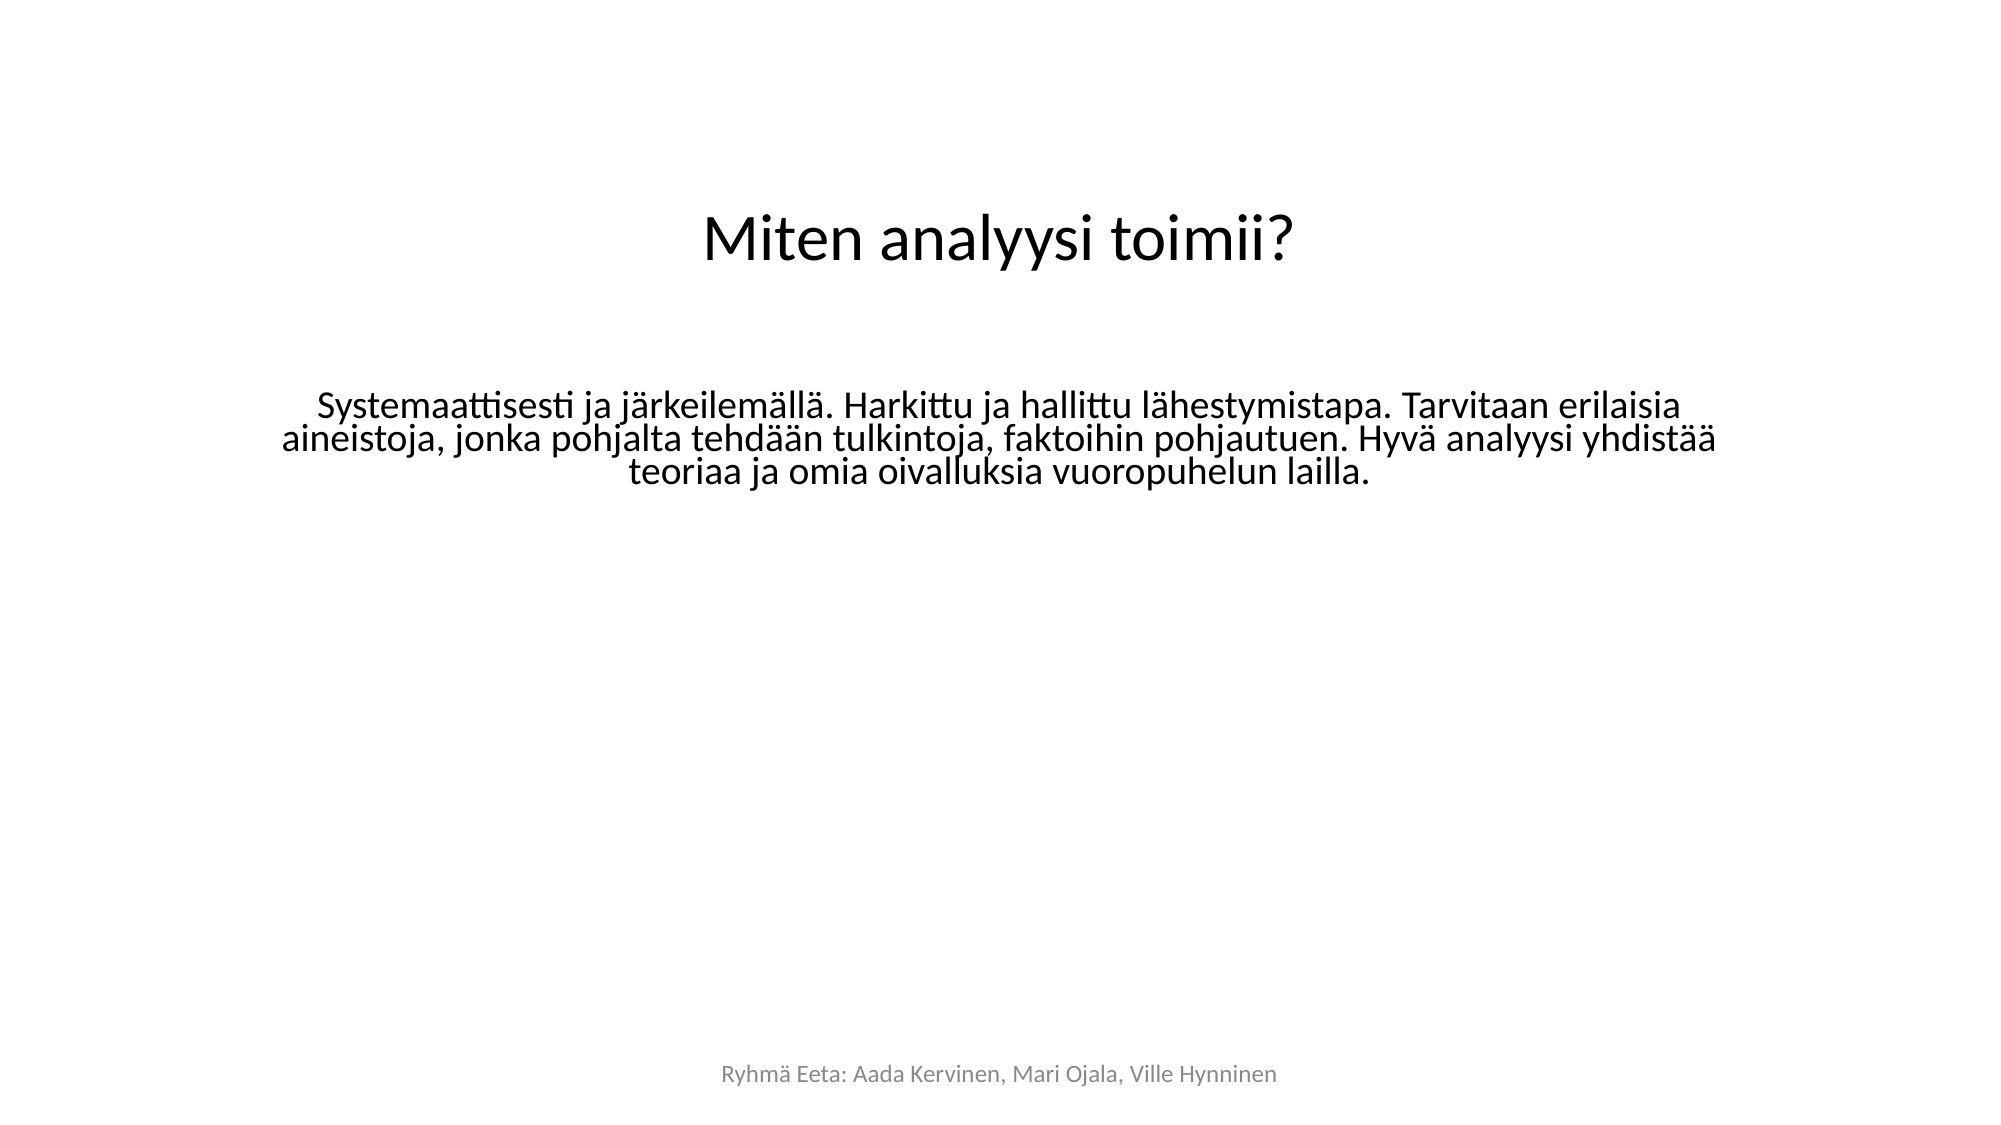

# Miten analyysi toimii?
Systemaattisesti ja järkeilemällä. Harkittu ja hallittu lähestymistapa. Tarvitaan erilaisia aineistoja, jonka pohjalta tehdään tulkintoja, faktoihin pohjautuen. Hyvä analyysi yhdistää teoriaa ja omia oivalluksia vuoropuhelun lailla.
Ryhmä Eeta: Aada Kervinen, Mari Ojala, Ville Hynninen